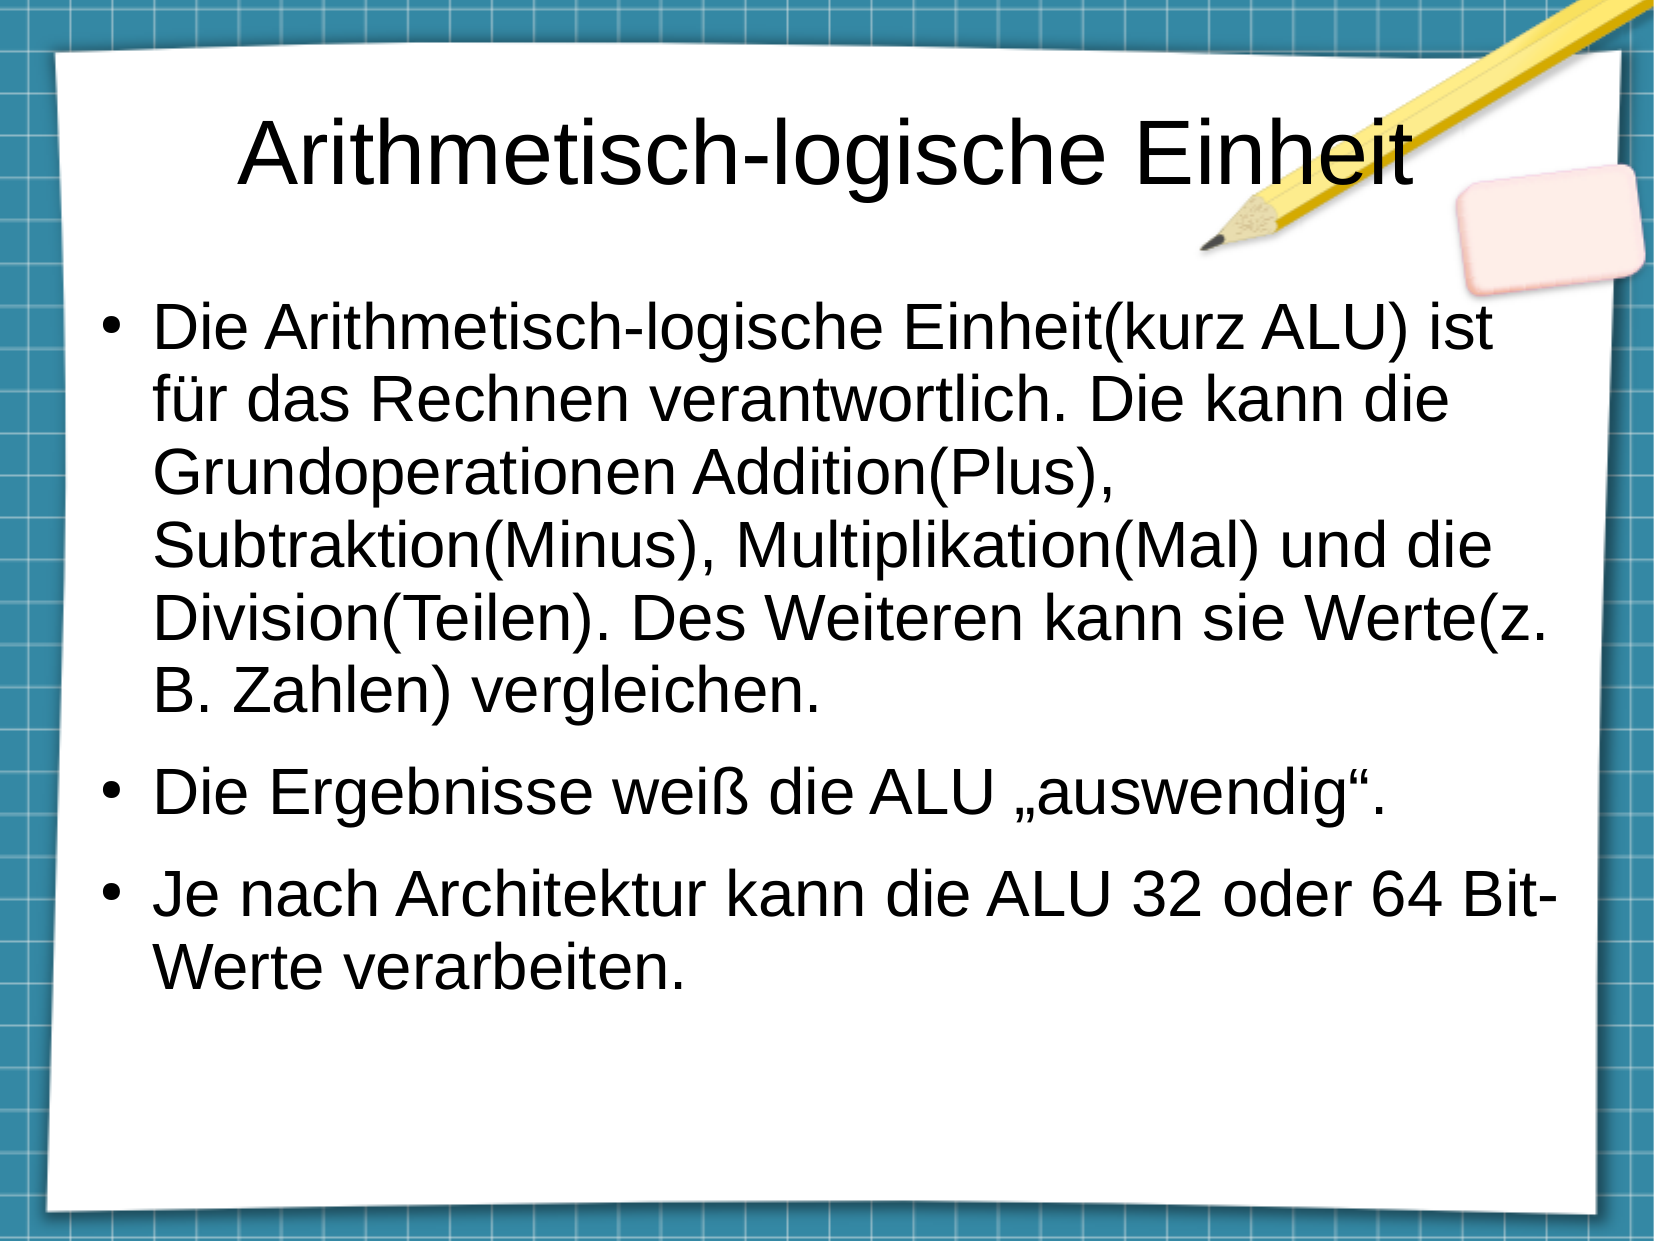

# Arithmetisch-logische Einheit
Die Arithmetisch-logische Einheit(kurz ALU) ist für das Rechnen verantwortlich. Die kann die Grundoperationen Addition(Plus), Subtraktion(Minus), Multiplikation(Mal) und die Division(Teilen). Des Weiteren kann sie Werte(z. B. Zahlen) vergleichen.
Die Ergebnisse weiß die ALU „auswendig“.
Je nach Architektur kann die ALU 32 oder 64 Bit-Werte verarbeiten.